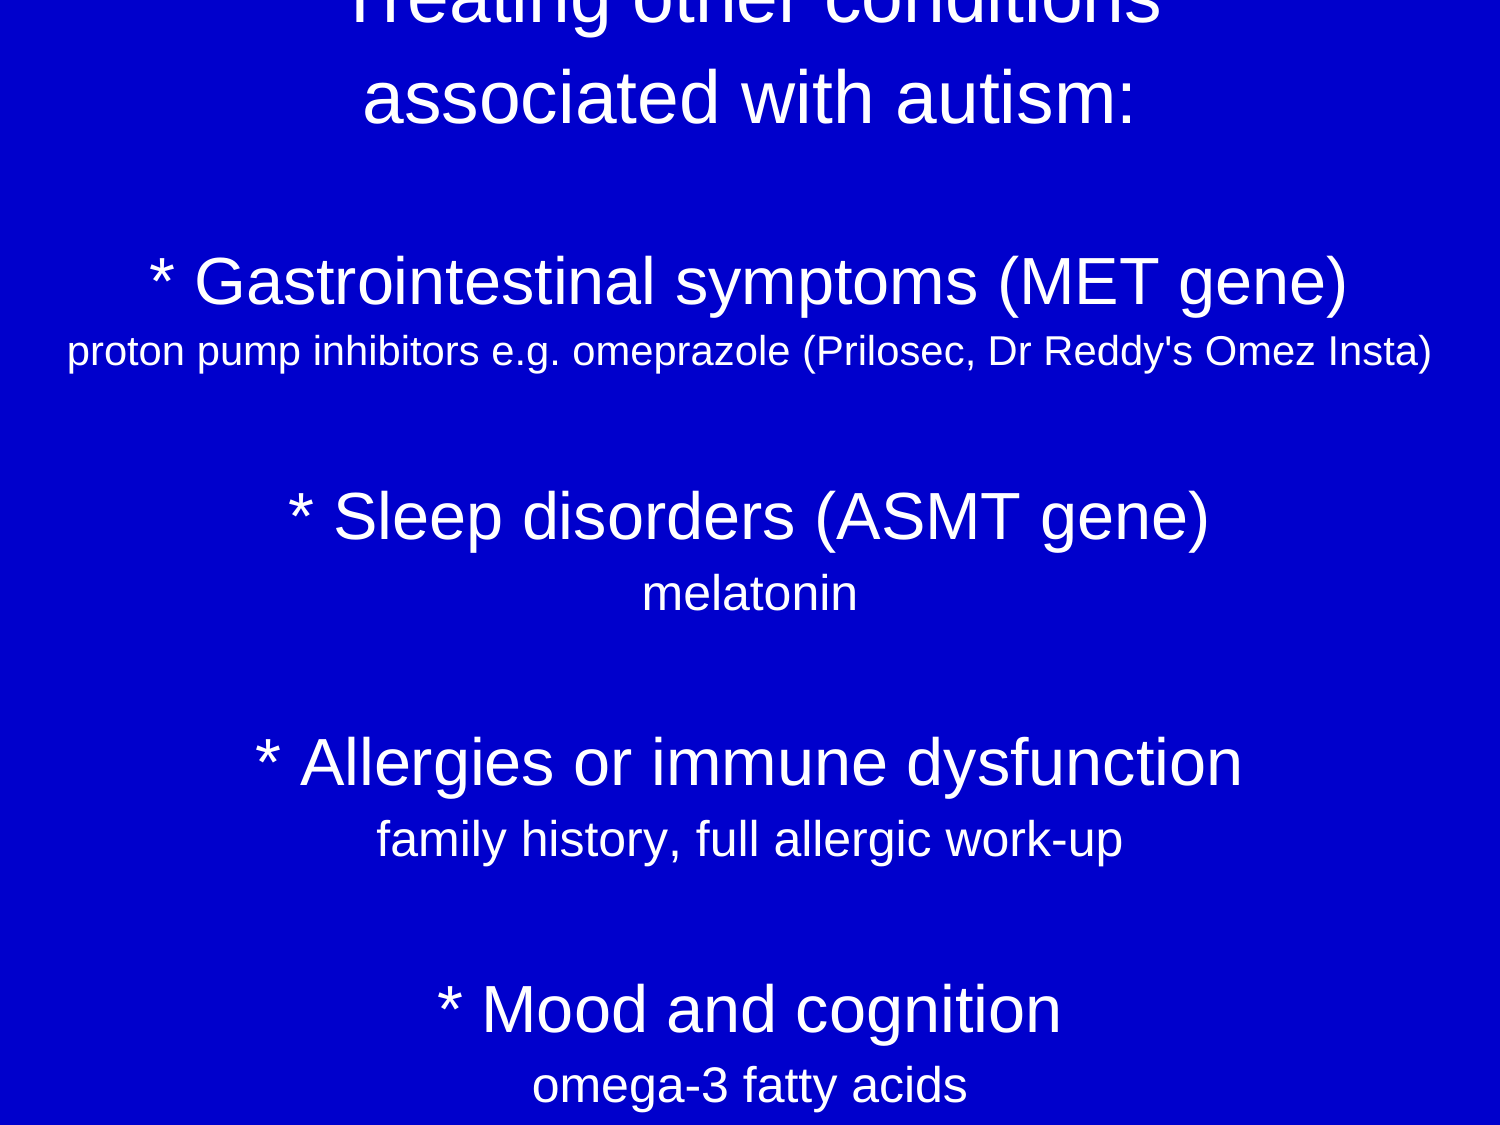

# Treating other conditions associated with autism: * Gastrointestinal symptoms (MET gene) proton pump inhibitors e.g. omeprazole (Prilosec, Dr Reddy's Omez Insta) * Sleep disorders (ASMT gene) melatonin * Allergies or immune dysfunction family history, full allergic work-up * Mood and cognition omega-3 fatty acids